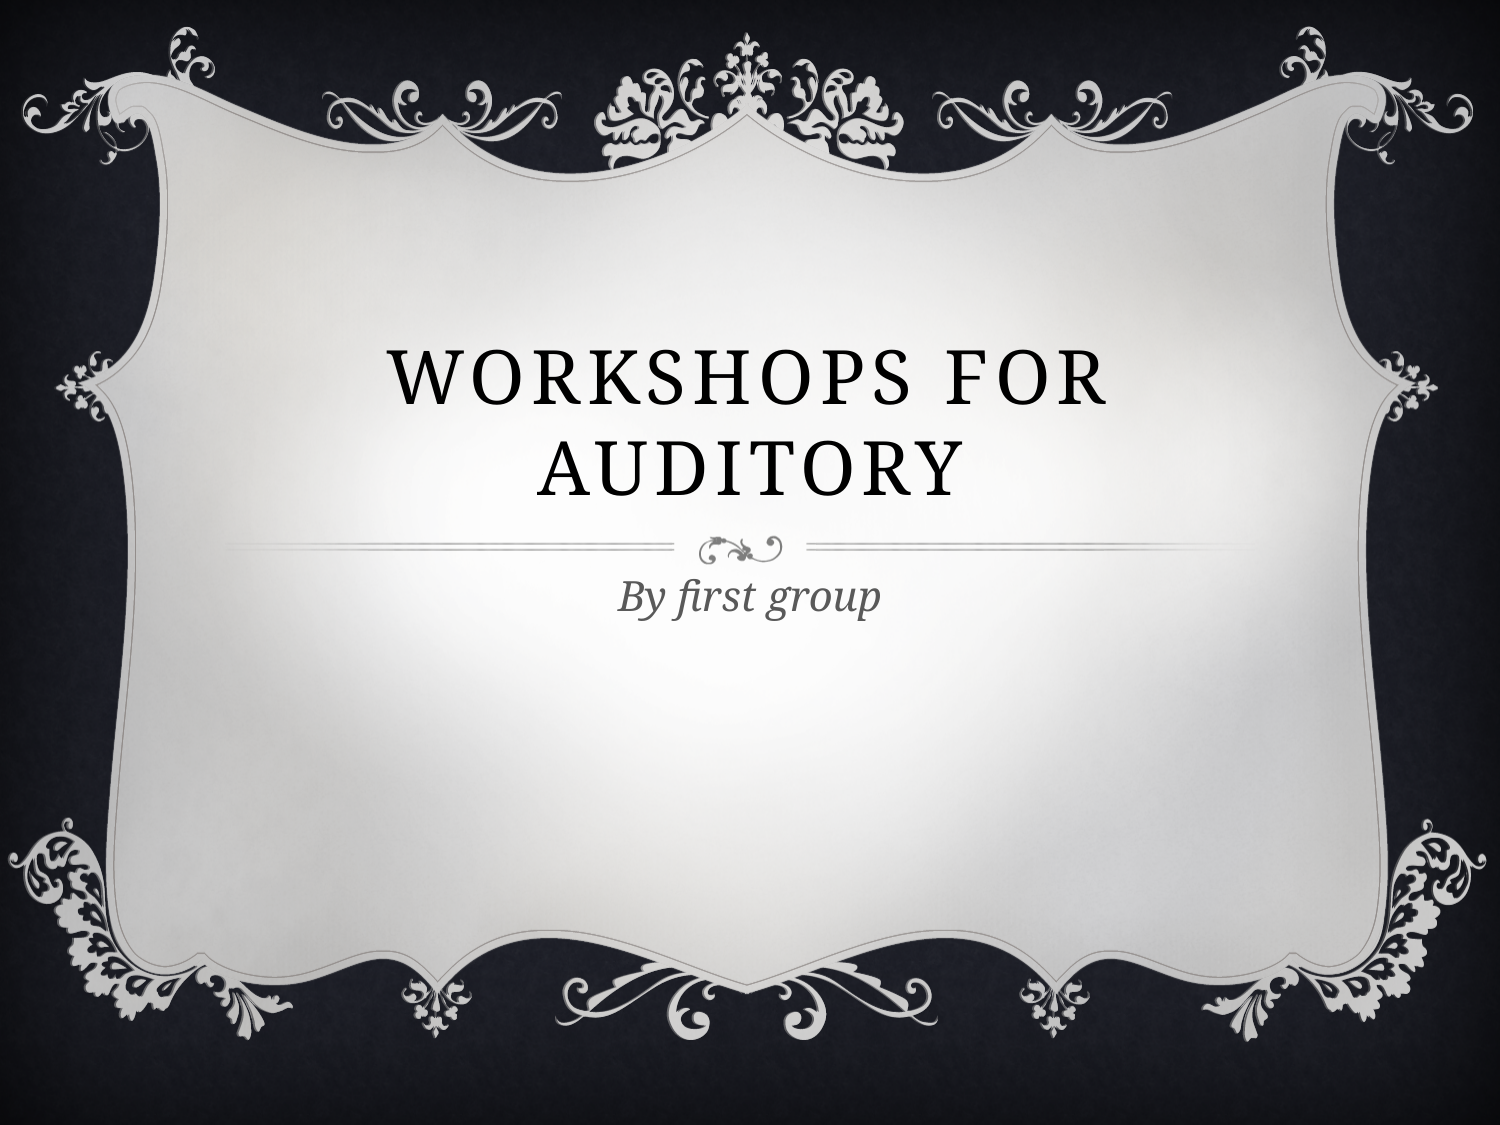

# Workshops for auditory
By first group